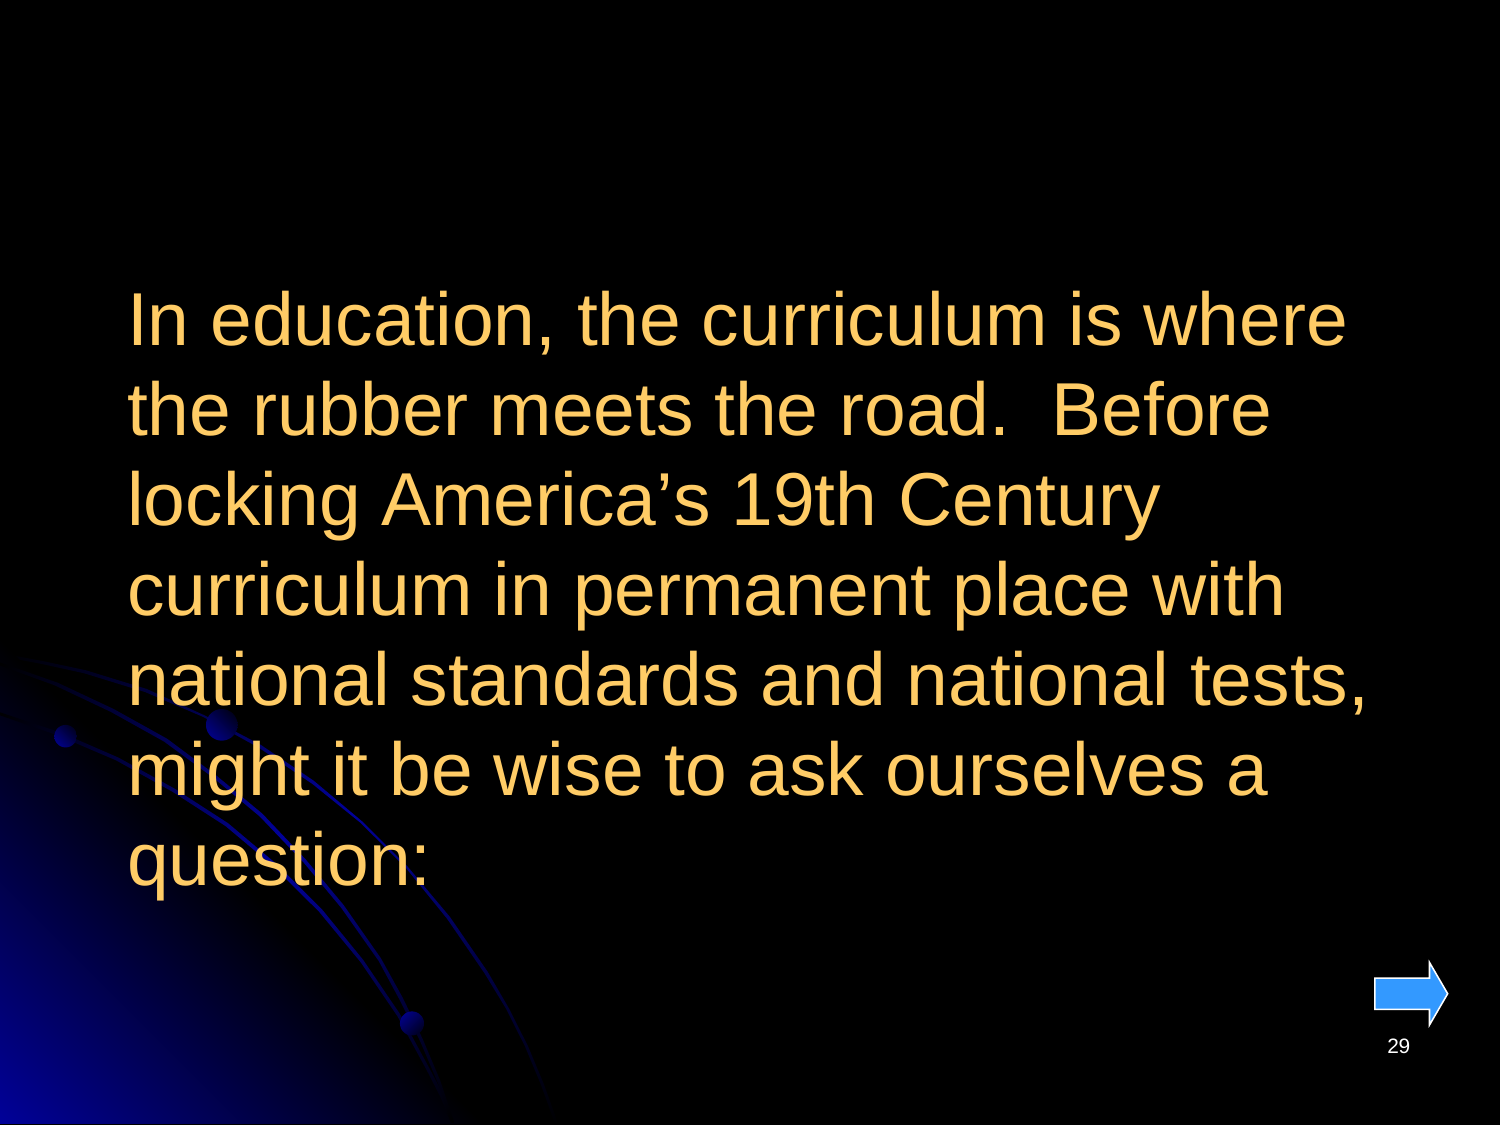

In education, the curriculum is where the rubber meets the road. Before locking America’s 19th Century curriculum in permanent place with national standards and national tests, might it be wise to ask ourselves a question:
29